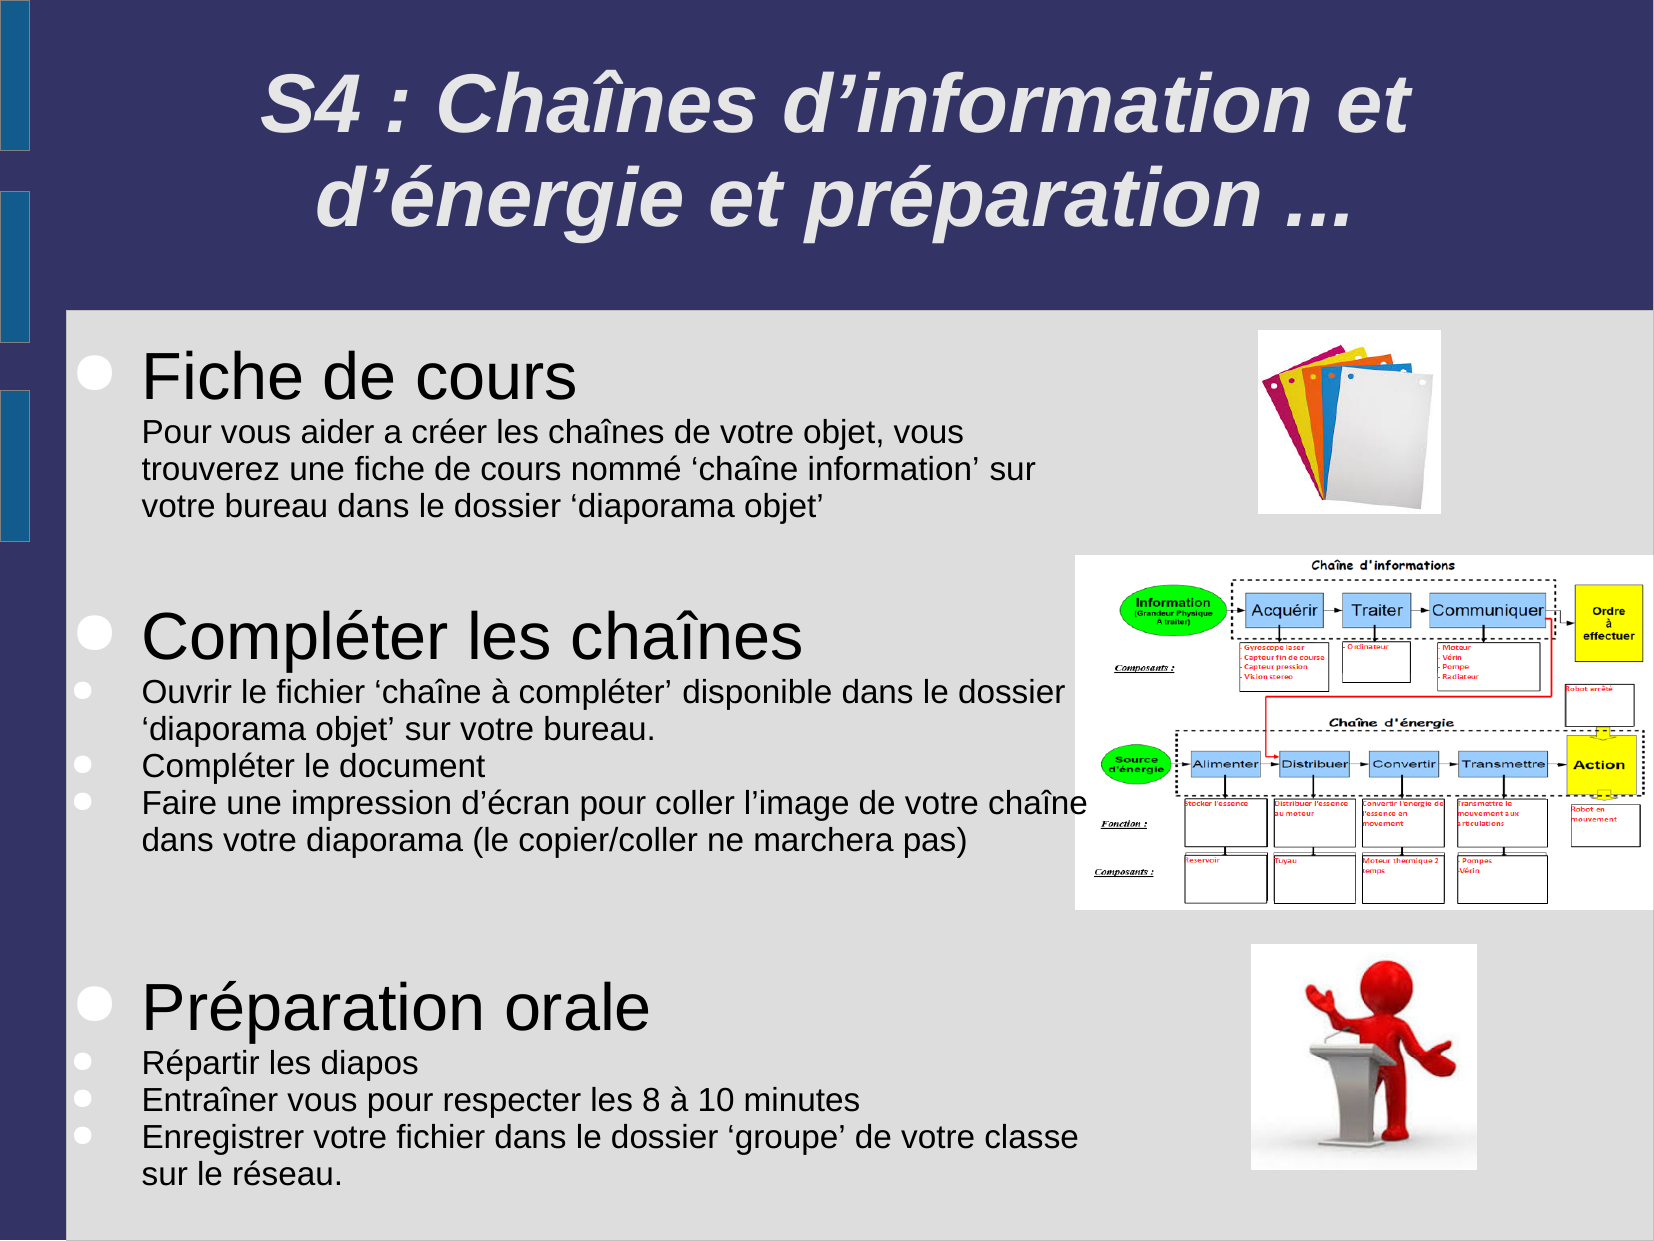

# S4 : Chaînes d’information et d’énergie et préparation ...
Fiche de cours
Pour vous aider a créer les chaînes de votre objet, vous trouverez une fiche de cours nommé ‘chaîne information’ sur votre bureau dans le dossier ‘diaporama objet’
Compléter les chaînes
Ouvrir le fichier ‘chaîne à compléter’ disponible dans le dossier ‘diaporama objet’ sur votre bureau.
Compléter le document
Faire une impression d’écran pour coller l’image de votre chaîne dans votre diaporama (le copier/coller ne marchera pas)
Préparation orale
Répartir les diapos
Entraîner vous pour respecter les 8 à 10 minutes
Enregistrer votre fichier dans le dossier ‘groupe’ de votre classe sur le réseau.